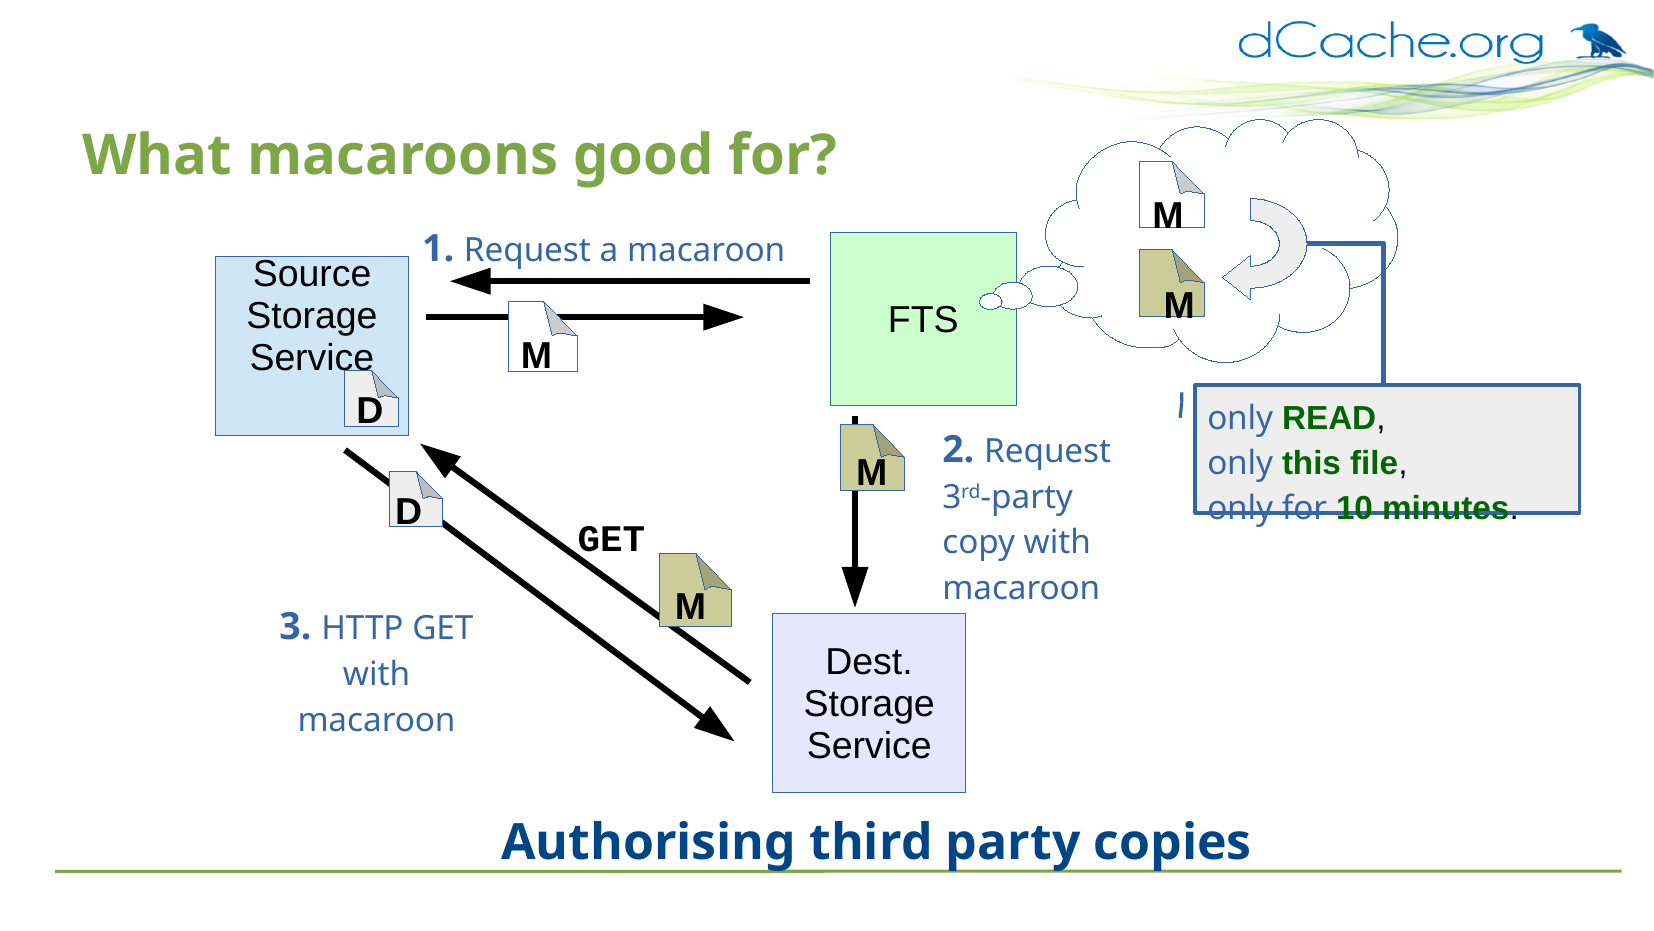

# What macaroons good for?
M
1. Request a macaroon
FTS
Source
Storage
Service
M
M
D
only READ,
only this file,
only for 10 minutes.
2. Request
3rd-party
copy with macaroon
M
D
GET
M
3. HTTP GET
with
macaroon
Dest.
Storage
Service
Authorising third party copies